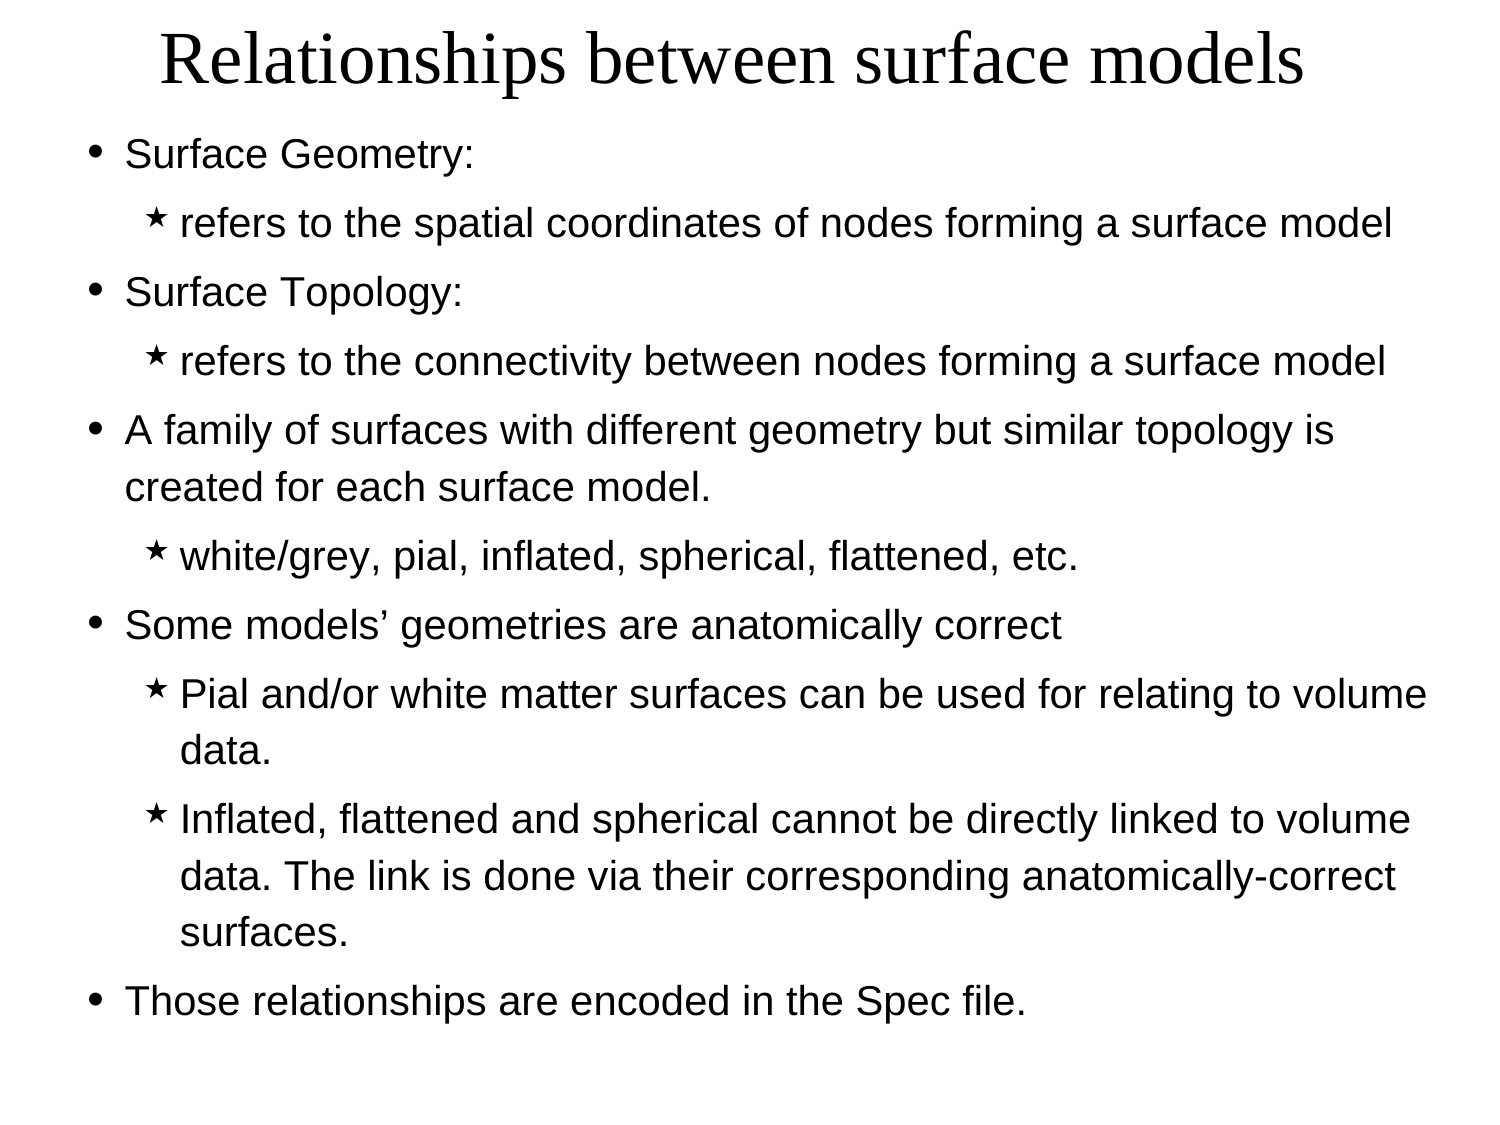

# Relationships between surface models
Surface Geometry:
refers to the spatial coordinates of nodes forming a surface model
Surface Topology:
refers to the connectivity between nodes forming a surface model
A family of surfaces with different geometry but similar topology is created for each surface model.
white/grey, pial, inflated, spherical, flattened, etc.
Some models’ geometries are anatomically correct
Pial and/or white matter surfaces can be used for relating to volume data.
Inflated, flattened and spherical cannot be directly linked to volume data. The link is done via their corresponding anatomically-correct surfaces.
Those relationships are encoded in the Spec file.